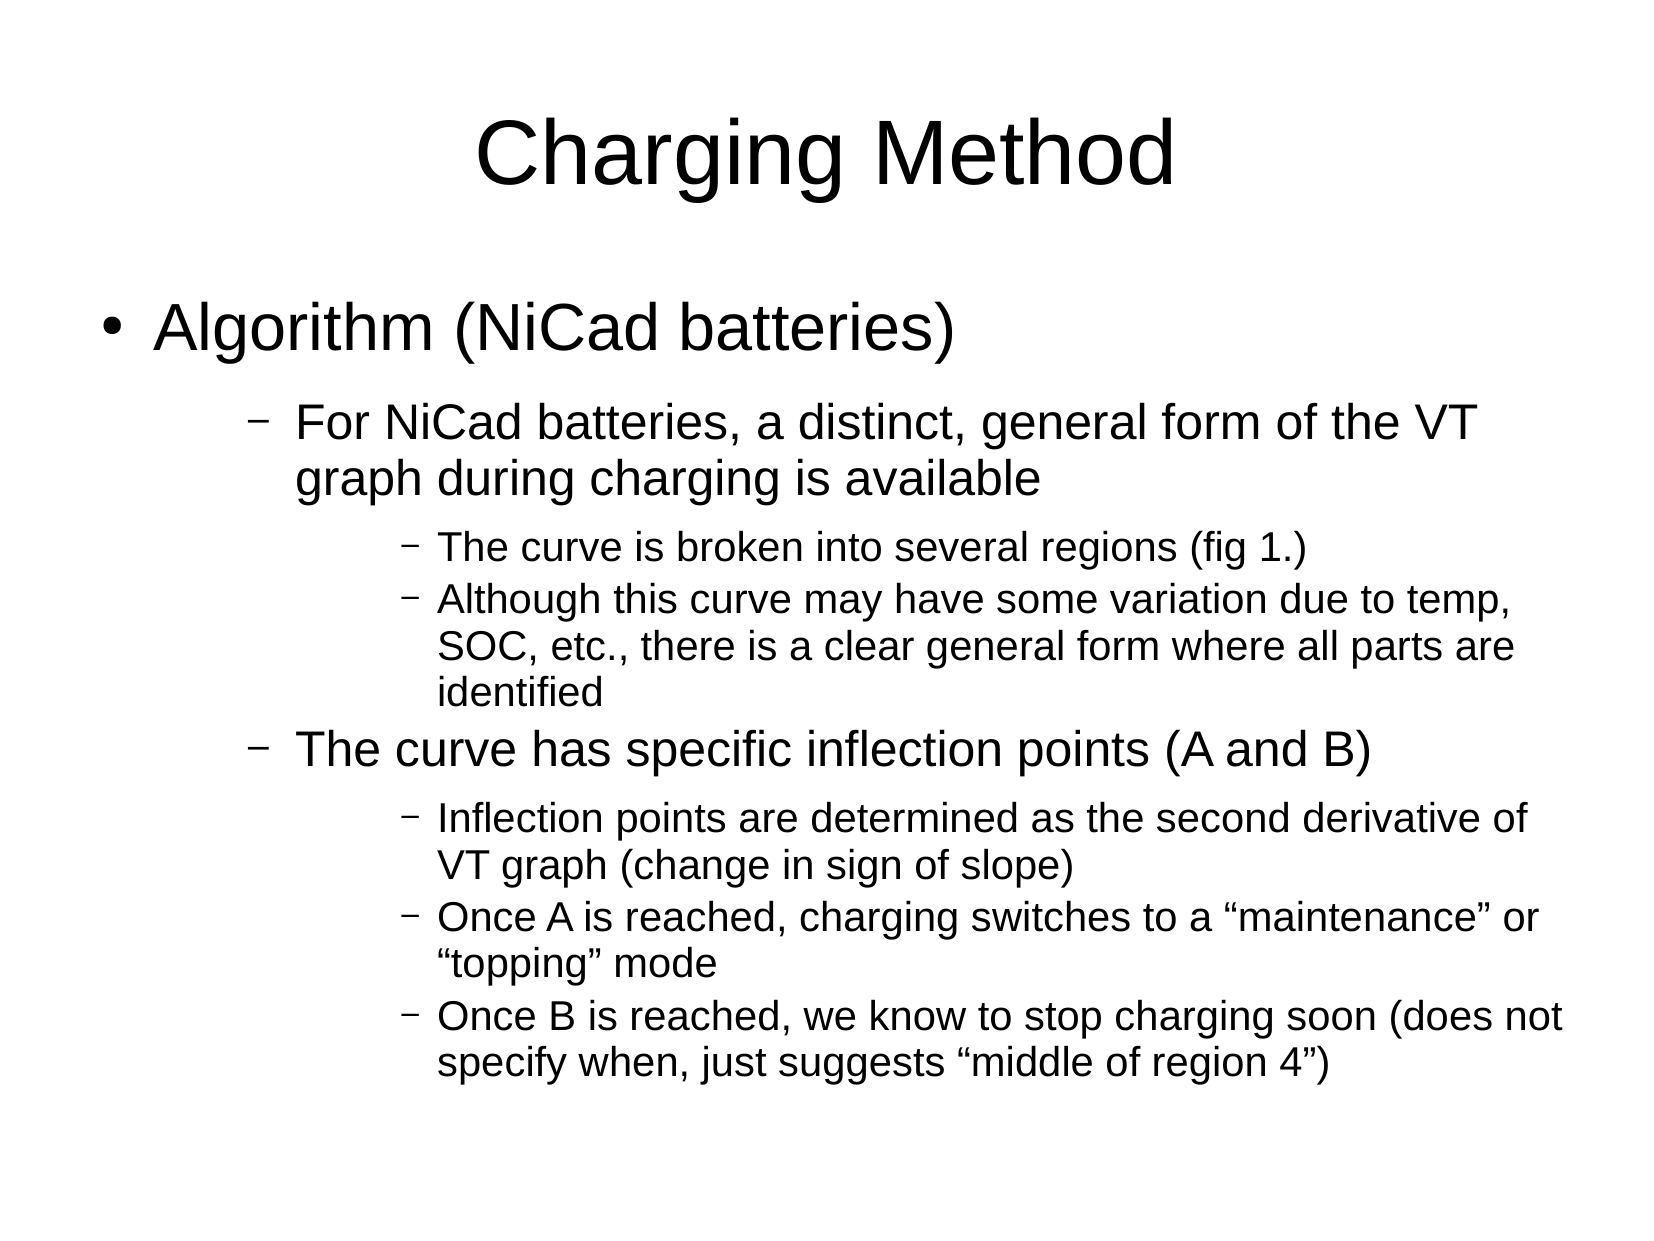

# Charging Method
Algorithm (NiCad batteries)
For NiCad batteries, a distinct, general form of the VT graph during charging is available
The curve is broken into several regions (fig 1.)
Although this curve may have some variation due to temp, SOC, etc., there is a clear general form where all parts are identified
The curve has specific inflection points (A and B)
Inflection points are determined as the second derivative of VT graph (change in sign of slope)
Once A is reached, charging switches to a “maintenance” or “topping” mode
Once B is reached, we know to stop charging soon (does not specify when, just suggests “middle of region 4”)